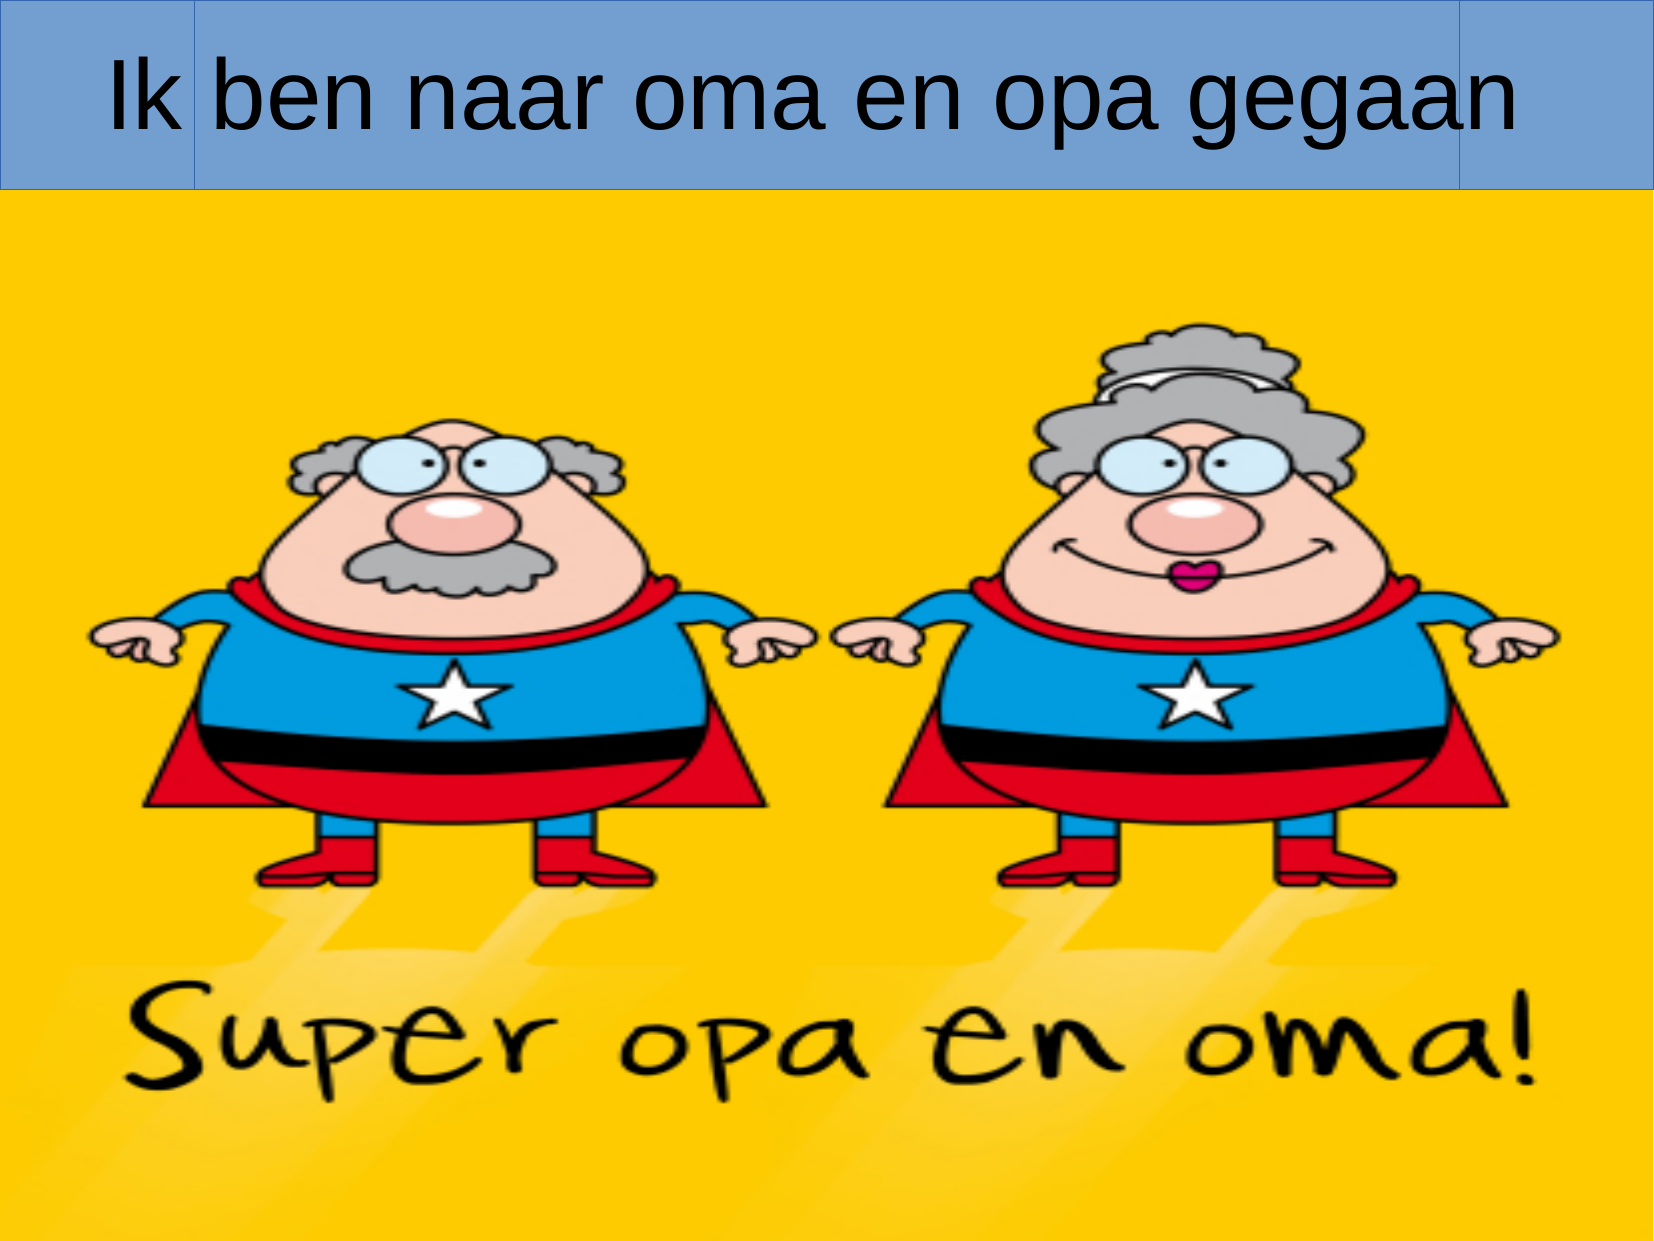

Ik ben naar oma en opa gegaan